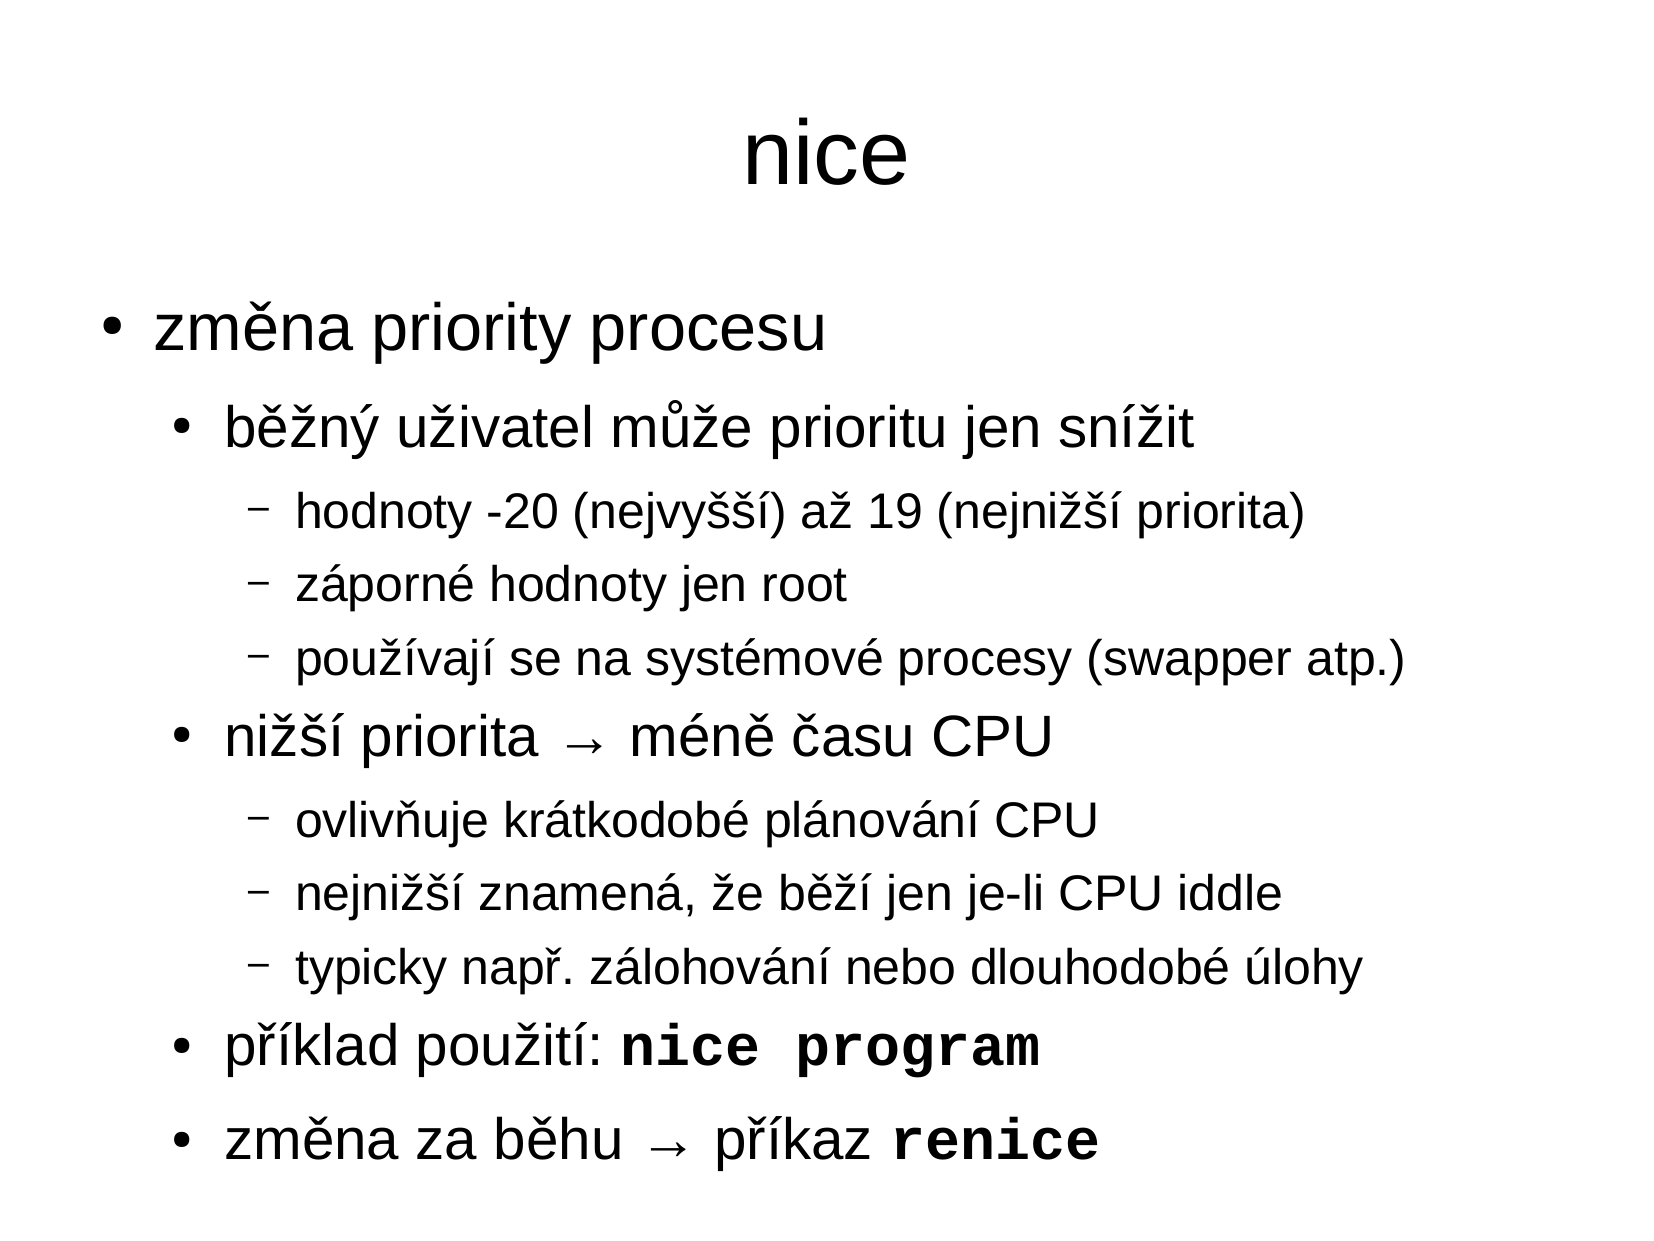

# nice
změna priority procesu
běžný uživatel může prioritu jen snížit
hodnoty -20 (nejvyšší) až 19 (nejnižší priorita)
záporné hodnoty jen root
používají se na systémové procesy (swapper atp.)
nižší priorita → méně času CPU
ovlivňuje krátkodobé plánování CPU
nejnižší znamená, že běží jen je-li CPU iddle
typicky např. zálohování nebo dlouhodobé úlohy
příklad použití: nice program
změna za běhu → příkaz renice